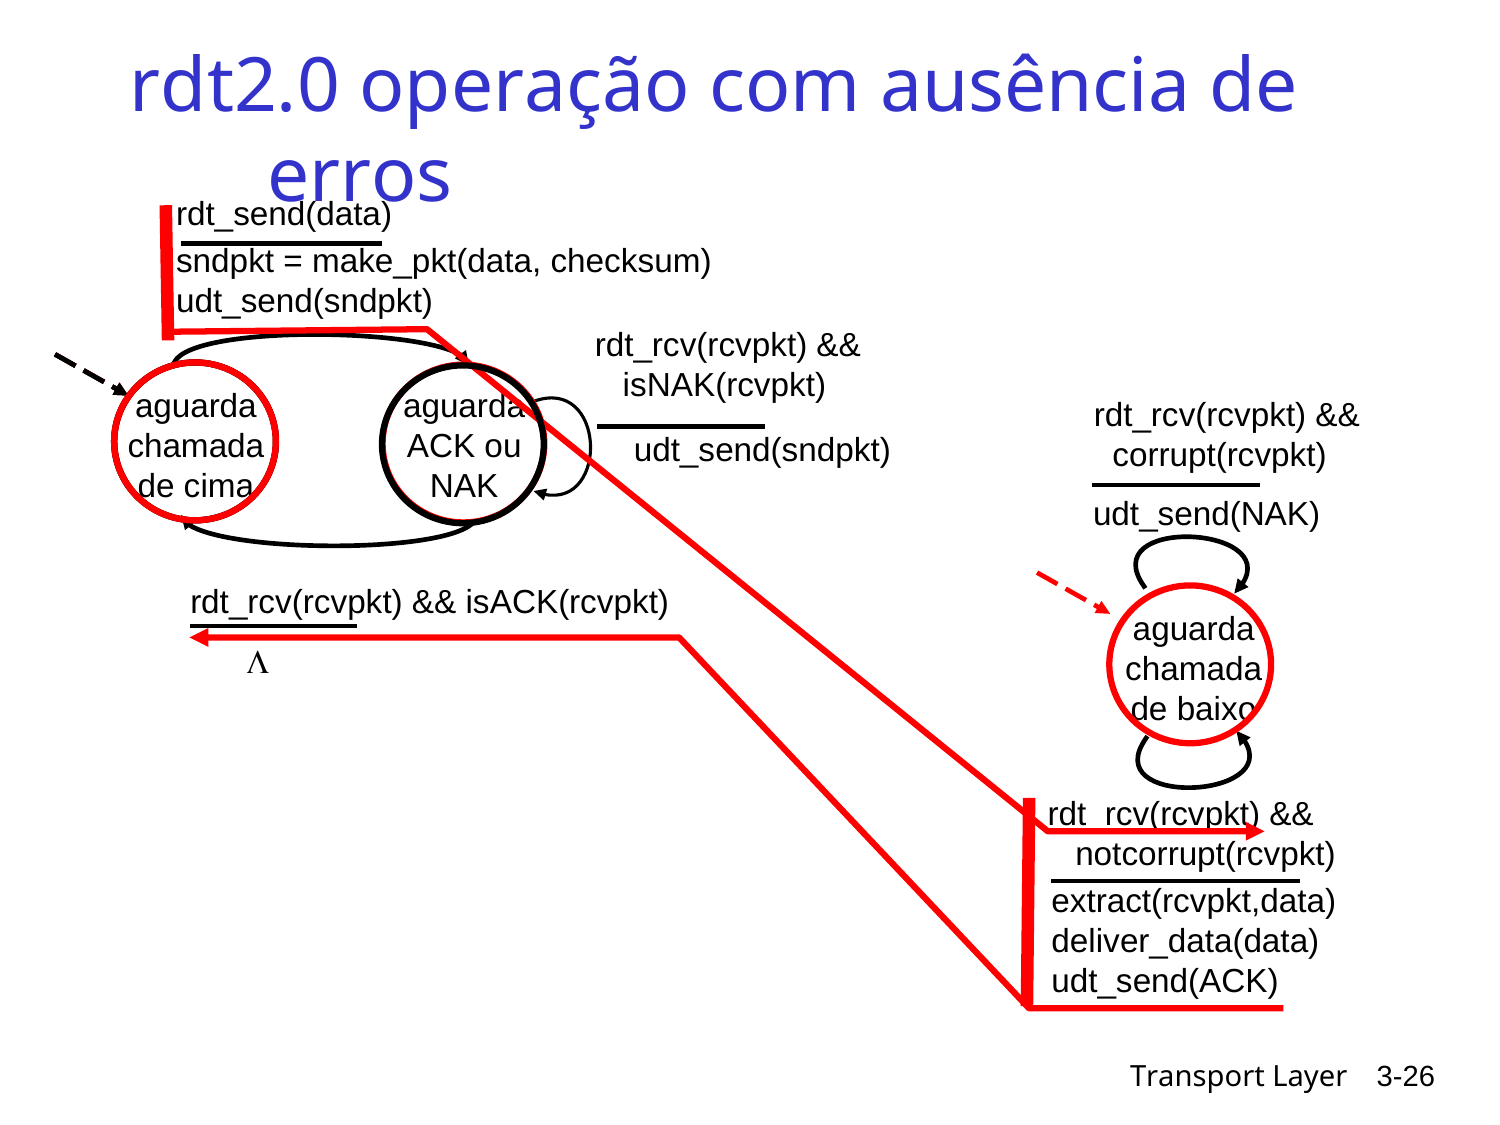

rdt2.0 operação com ausência de erros
rdt_send(data)
sndpkt = make_pkt(data, checksum)
udt_send(sndpkt)
rdt_rcv(rcvpkt) &&
 isNAK(rcvpkt)
aguarda ACK ou NAK
aguarda chamada de cima
rdt_rcv(rcvpkt) &&
 corrupt(rcvpkt)
udt_send(NAK)
udt_send(sndpkt)
rdt_rcv(rcvpkt) && isACK(rcvpkt)
aguarda chamada de baixo

rdt_rcv(rcvpkt) &&
 notcorrupt(rcvpkt)
extract(rcvpkt,data)
deliver_data(data)
udt_send(ACK)
Transport Layer